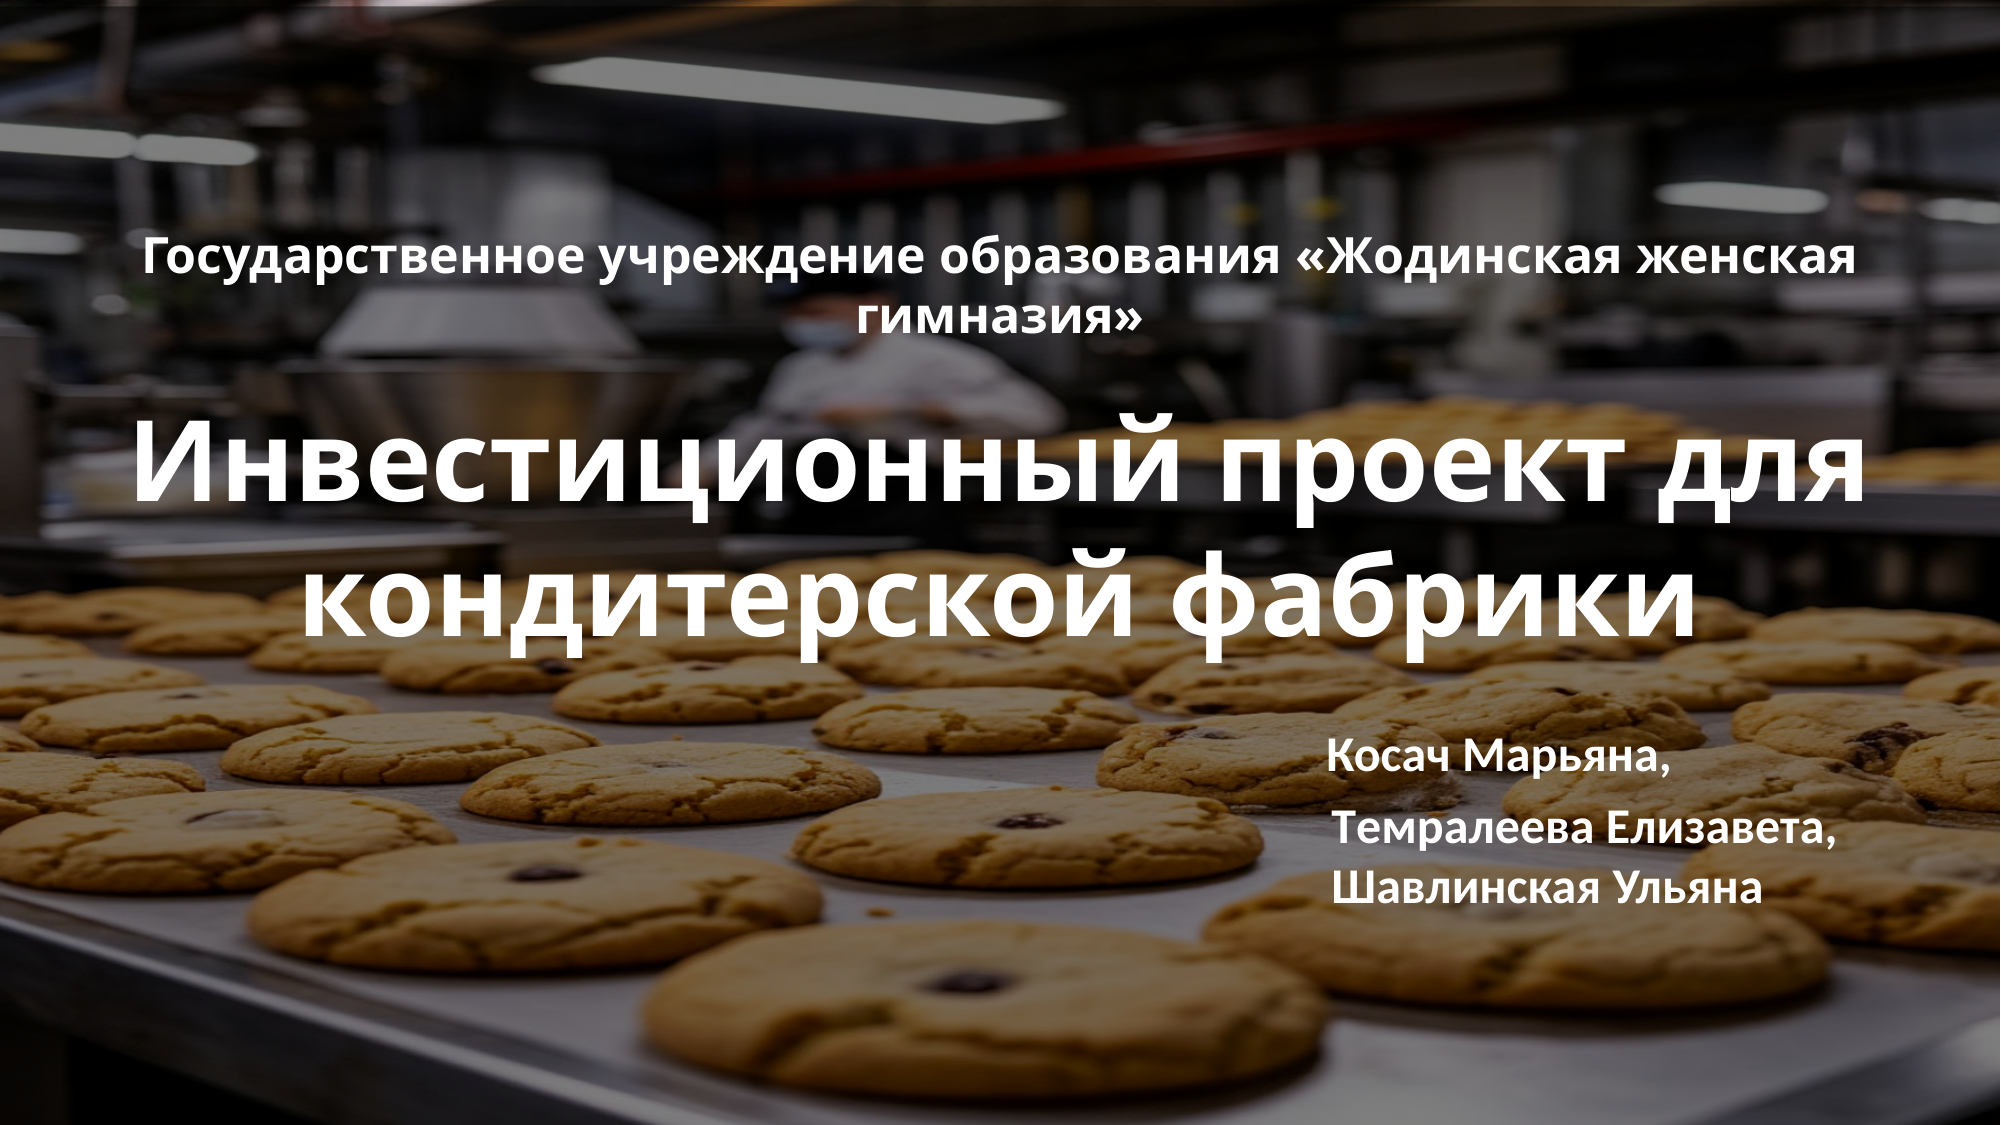

Государственное учреждение образования «Жодинская женская гимназия»
Инвестиционный проект для кондитерской фабрики
 Косач Марьяна,
 Темралеева Елизавета,
 Шавлинская Ульяна